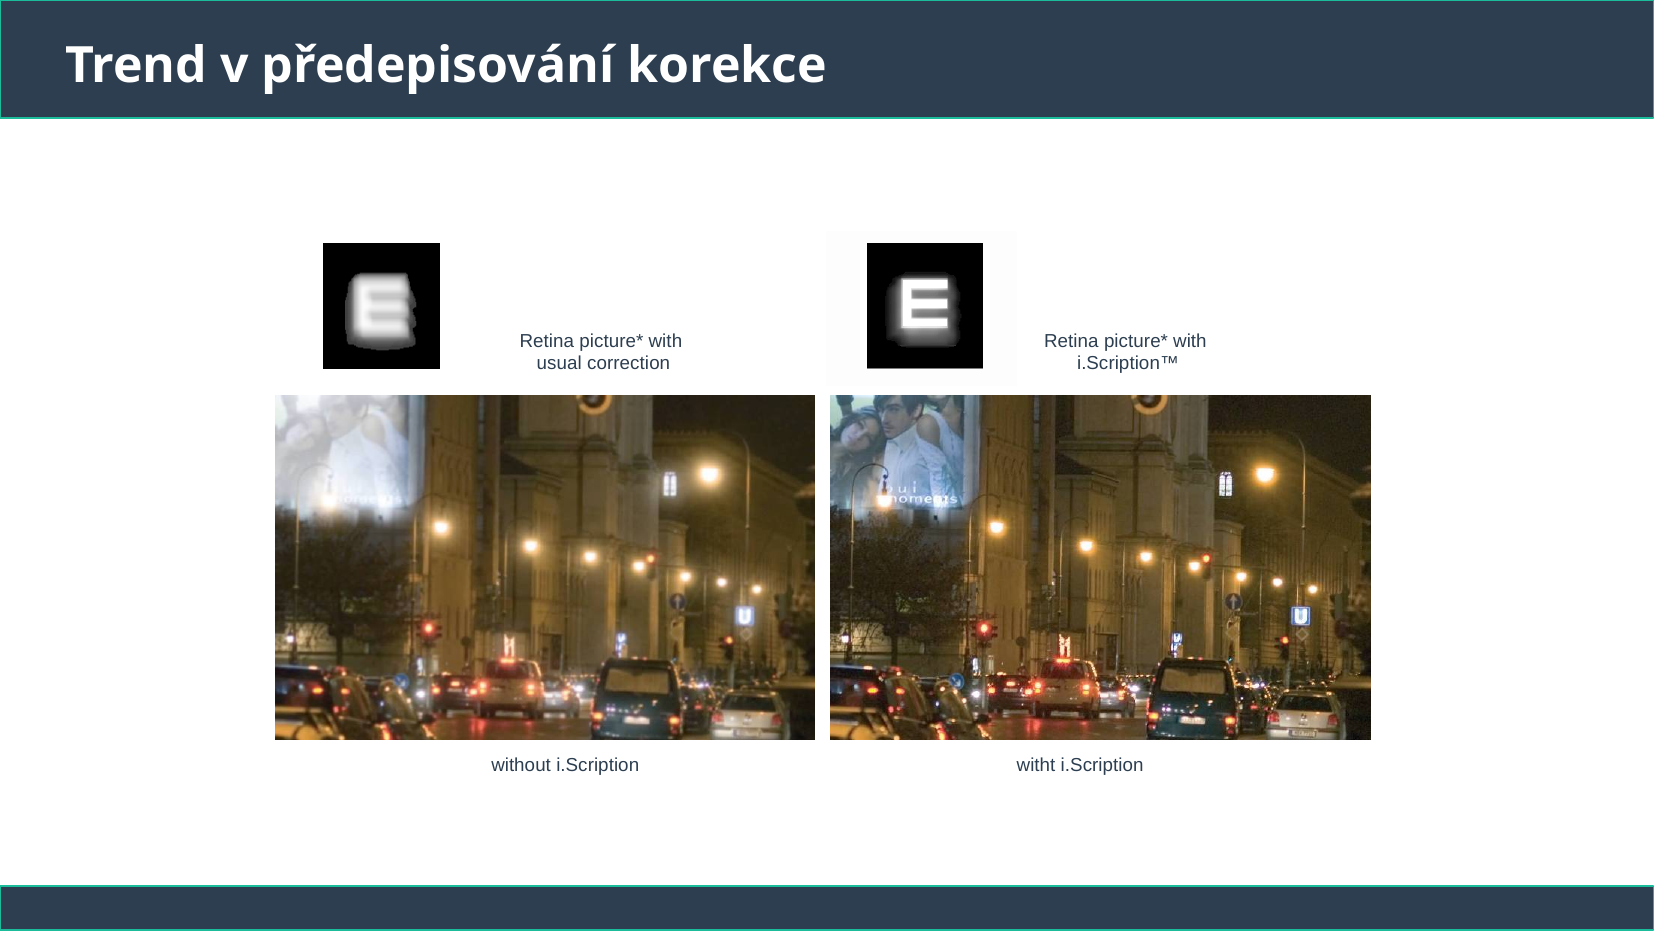

# Trend v předepisování korekce
Retina picture* with
usual correction
Retina picture* with
i.Scription™
without i.Scription
witht i.Scription
30